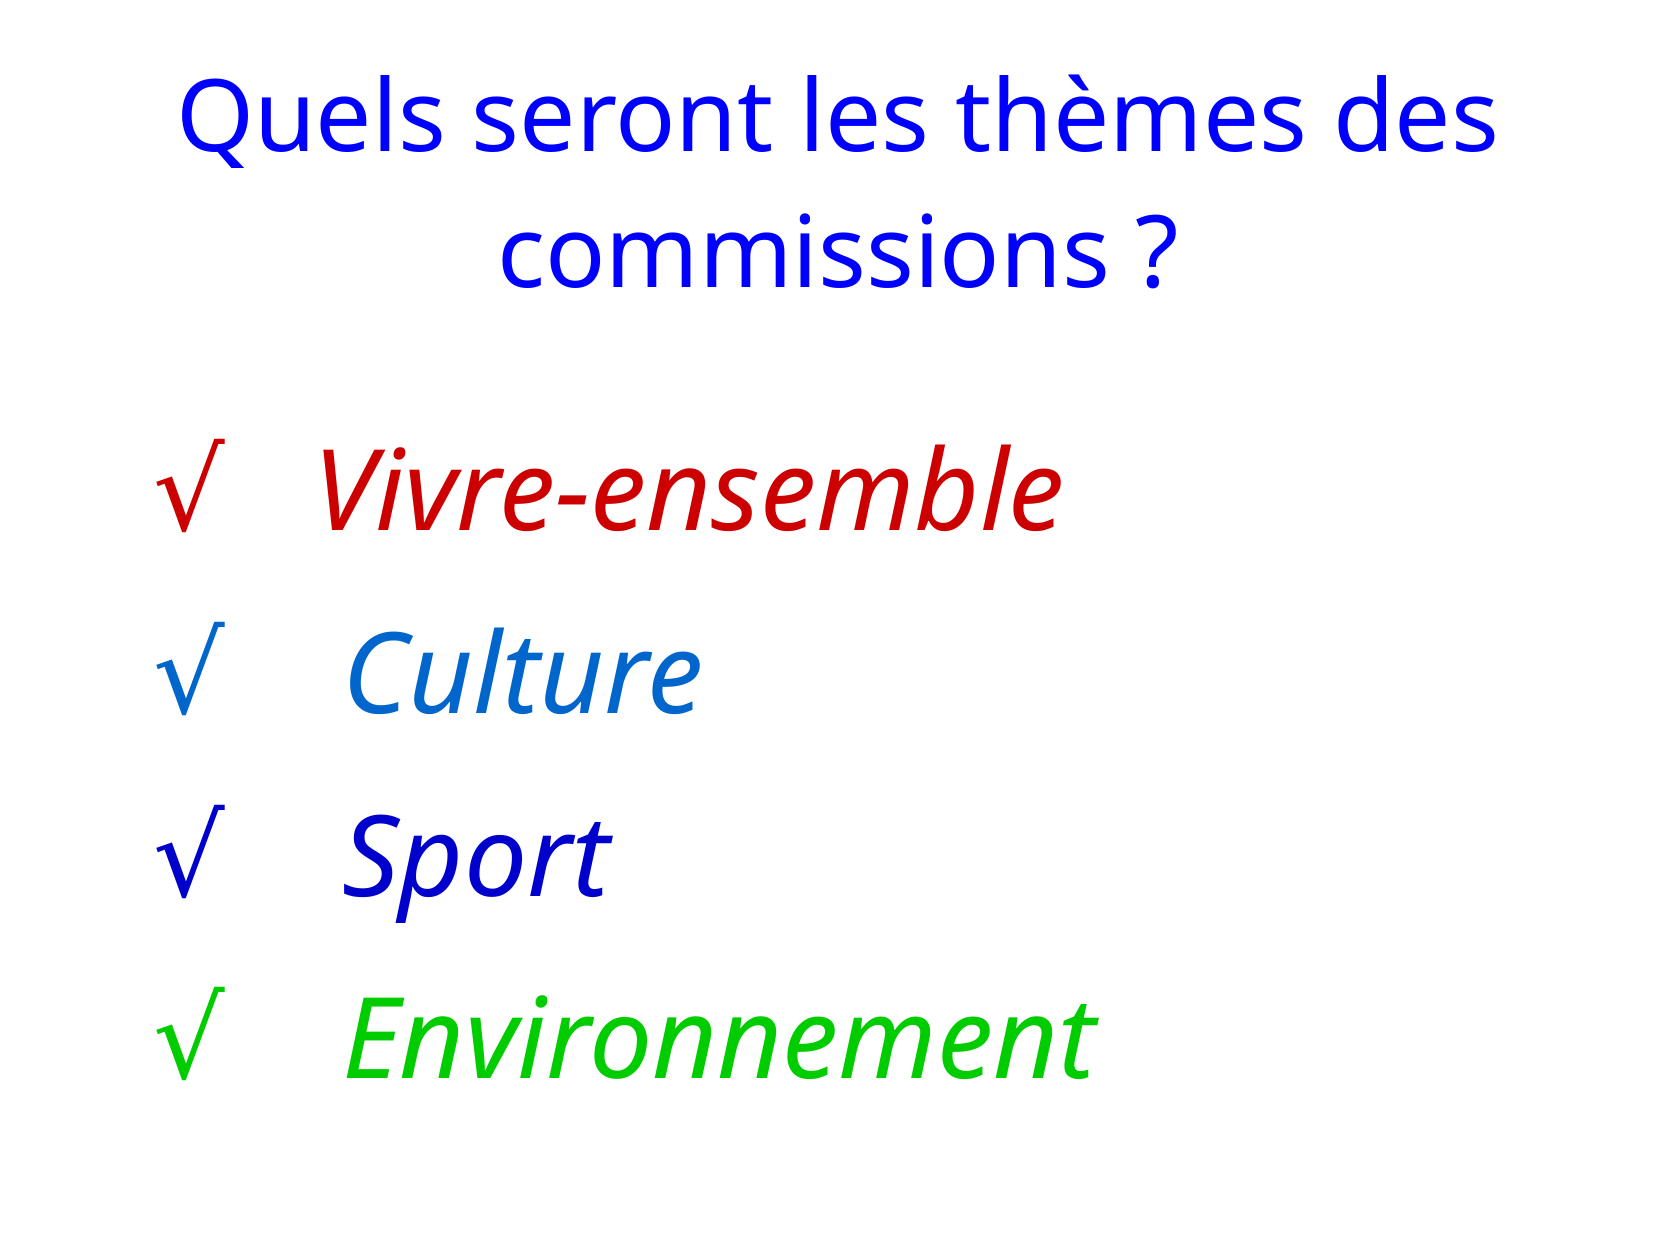

# Quels seront les thèmes des commissions ?
√ Vivre-ensemble
√ Culture
√ Sport
√ Environnement